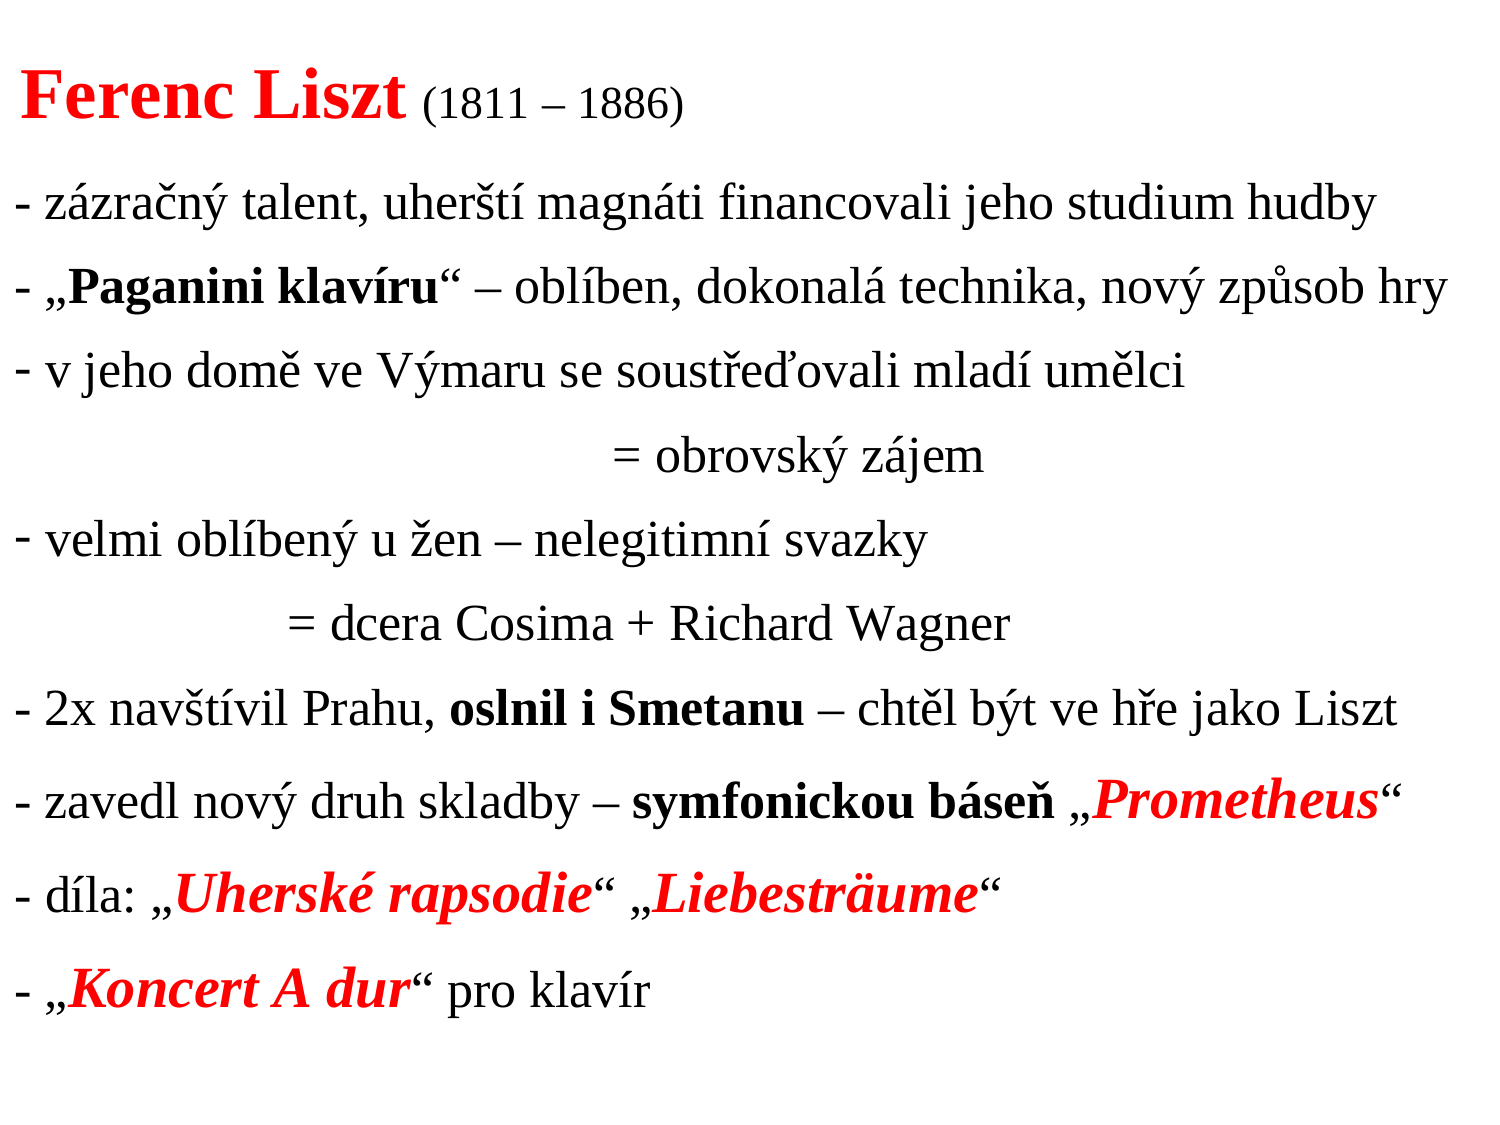

Ferenc Liszt (1811 – 1886)
- zázračný talent, uherští magnáti financovali jeho studium hudby
- „Paganini klavíru“ – oblíben, dokonalá technika, nový způsob hry
 v jeho domě ve Výmaru se soustřeďovali mladí umělci
 = obrovský zájem
 velmi oblíbený u žen – nelegitimní svazky
 = dcera Cosima + Richard Wagner
- 2x navštívil Prahu, oslnil i Smetanu – chtěl být ve hře jako Liszt
- zavedl nový druh skladby – symfonickou báseň „Prometheus“
- díla: „Uherské rapsodie“ „Liebesträume“
- „Koncert A dur“ pro klavír